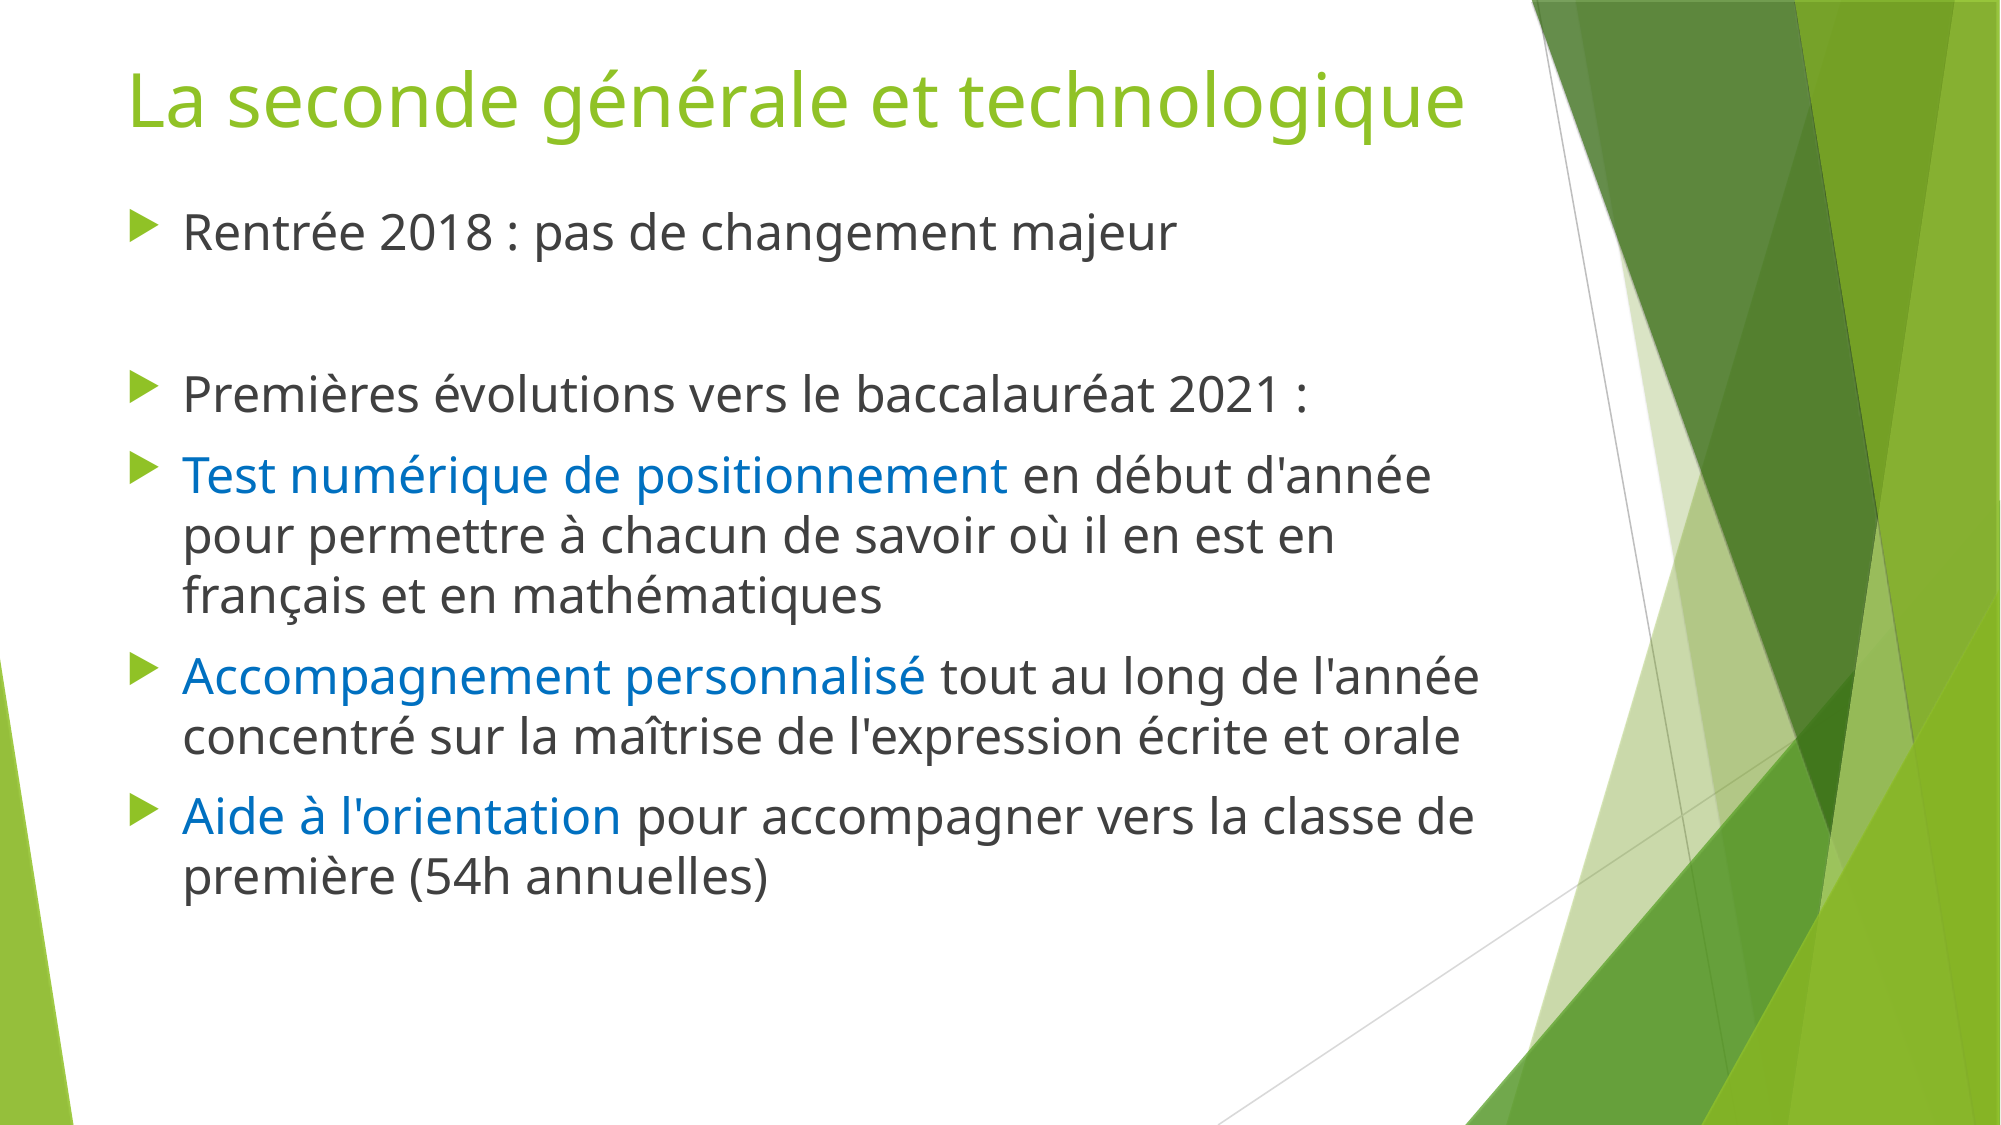

# La seconde générale et technologique
Rentrée 2018 : pas de changement majeur
Premières évolutions vers le baccalauréat 2021 :
Test numérique de positionnement en début d'année pour permettre à chacun de savoir où il en est en français et en mathématiques
Accompagnement personnalisé tout au long de l'année concentré sur la maîtrise de l'expression écrite et orale
Aide à l'orientation pour accompagner vers la classe de première (54h annuelles)